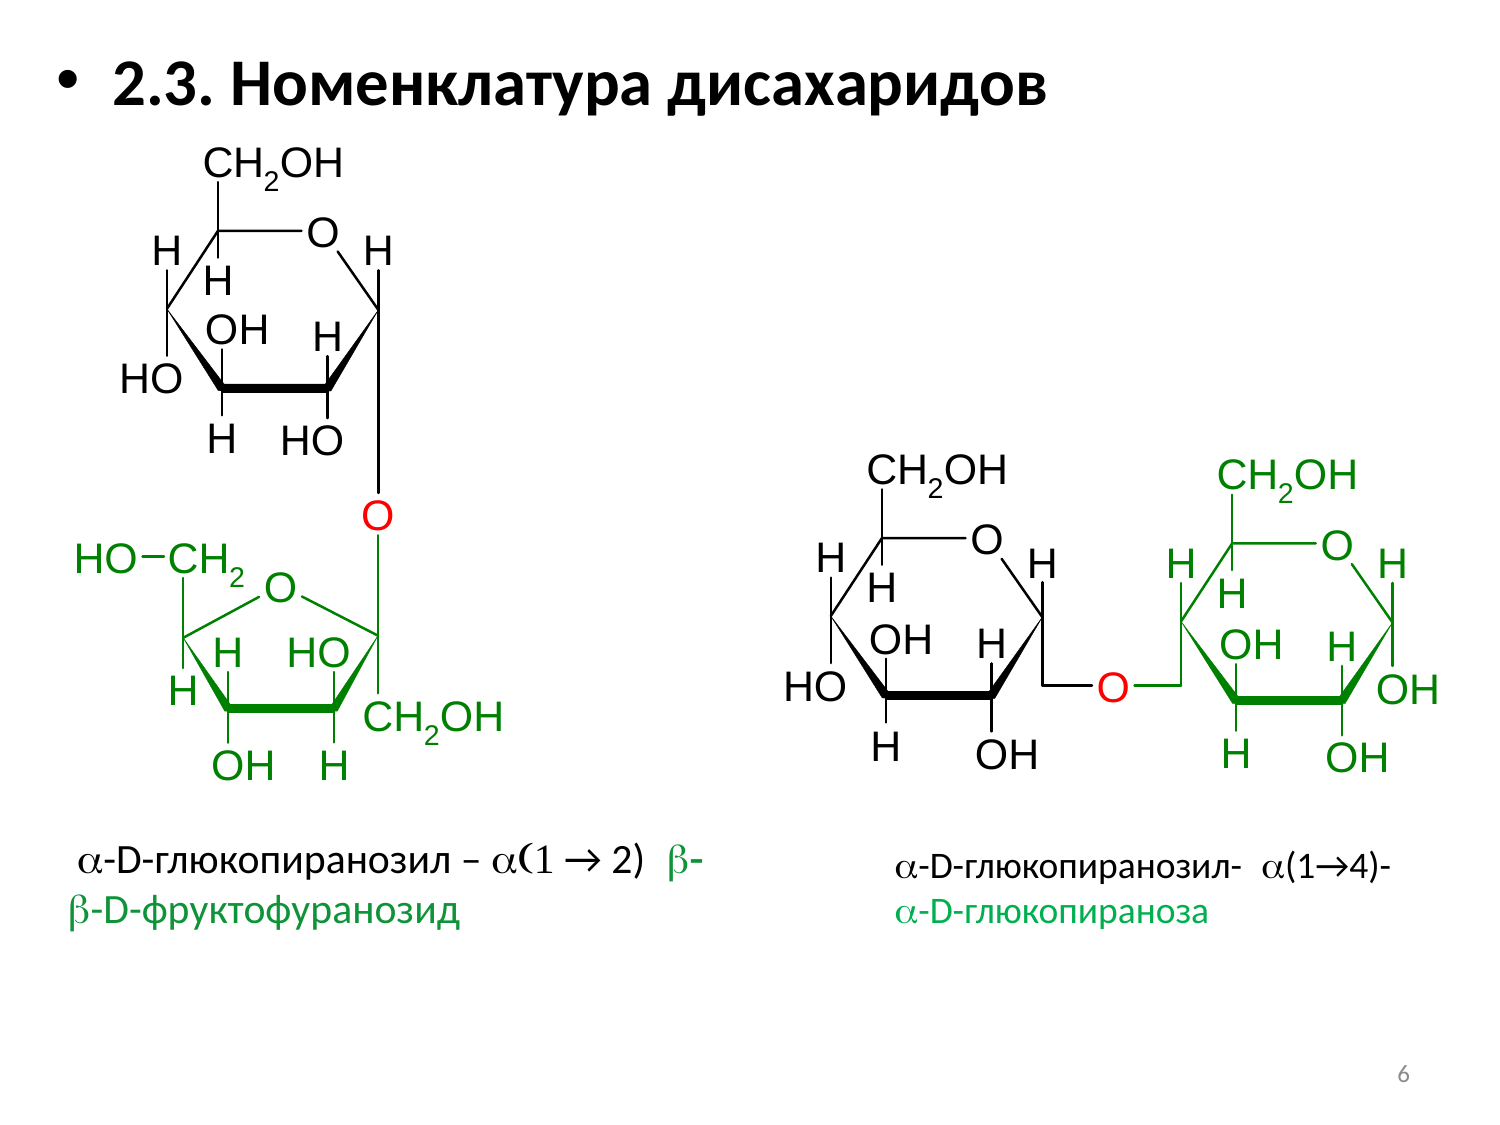

# 2.3. Номенклатура дисахаридов
 a-D-глюкопиранозил – a(1 → 2) b-
b-D-фруктофуранозид
a-D-глюкопиранозил- a(1→4)-
a-D-глюкопираноза